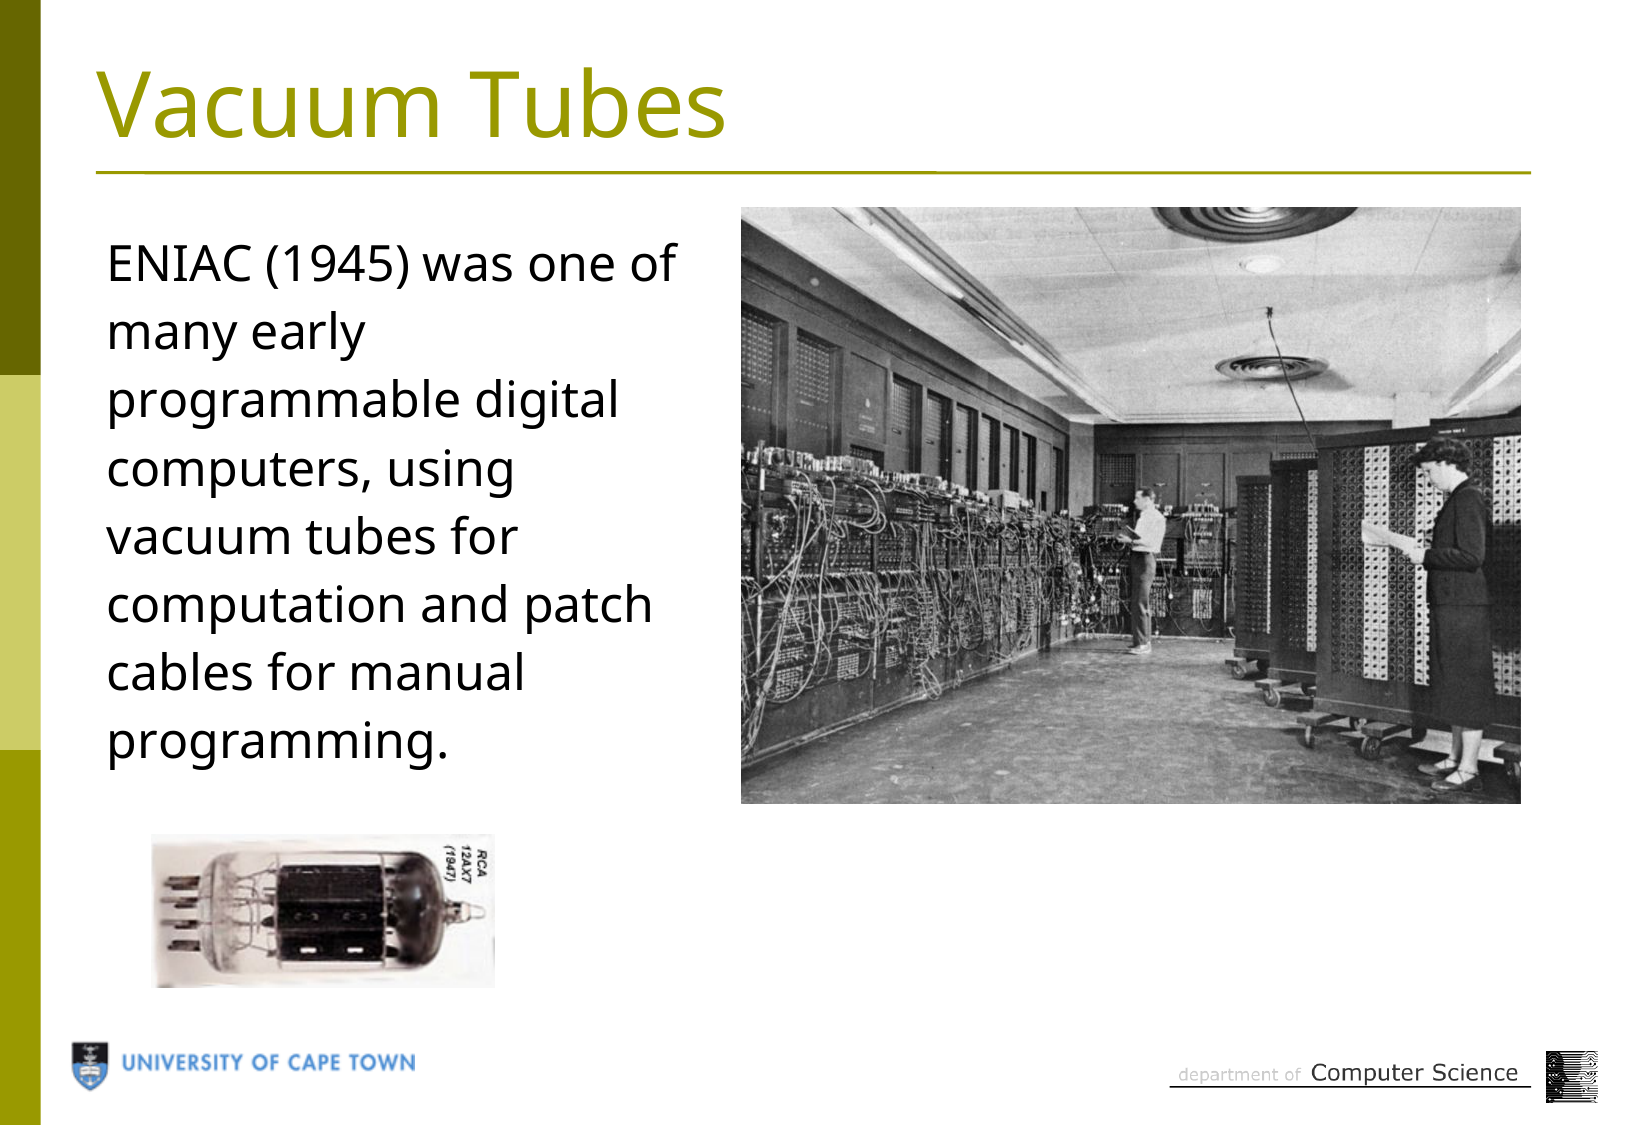

# Vacuum Tubes
ENIAC (1945) was one of many early programmable digital computers, using vacuum tubes for computation and patch cables for manual programming.